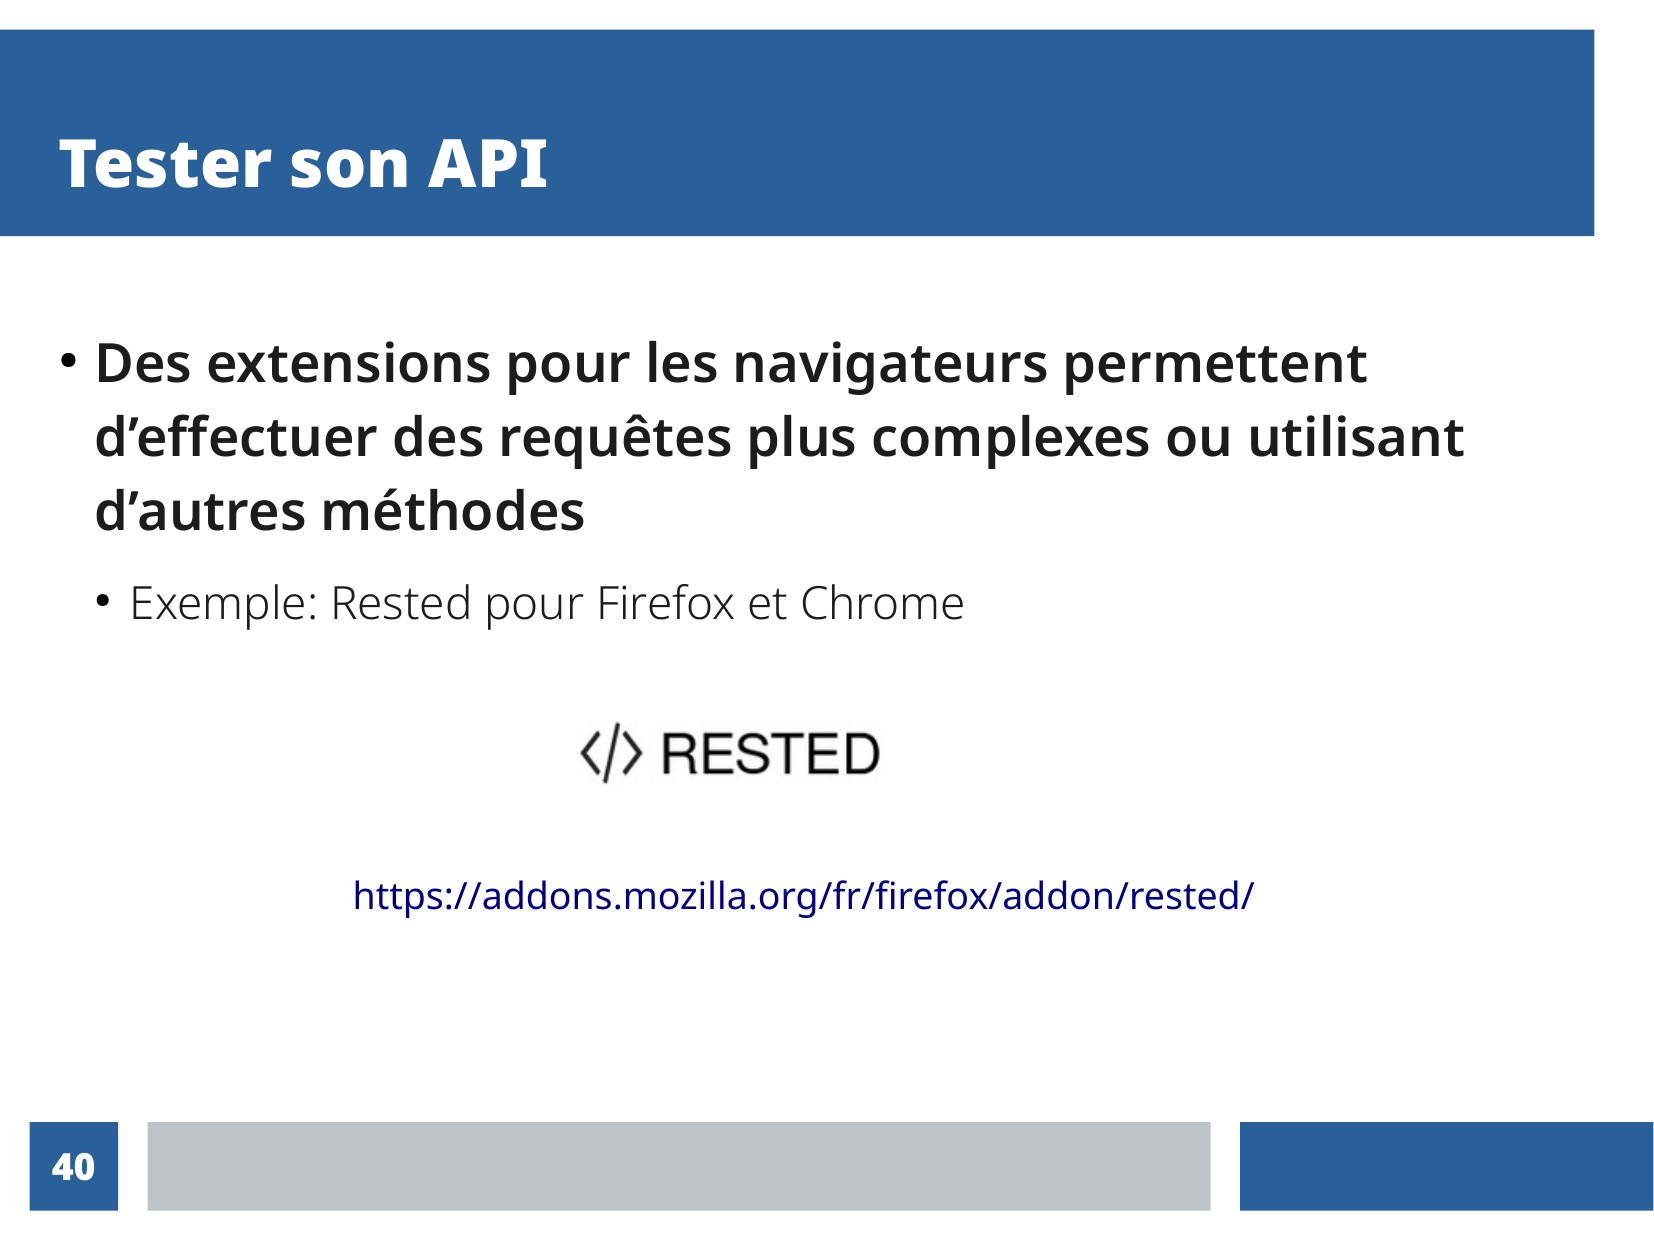

# Tester son API
Des extensions pour les navigateurs permettent d’effectuer des requêtes plus complexes ou utilisant d’autres méthodes
Exemple: Rested pour Firefox et Chrome
https://addons.mozilla.org/fr/firefox/addon/rested/
40